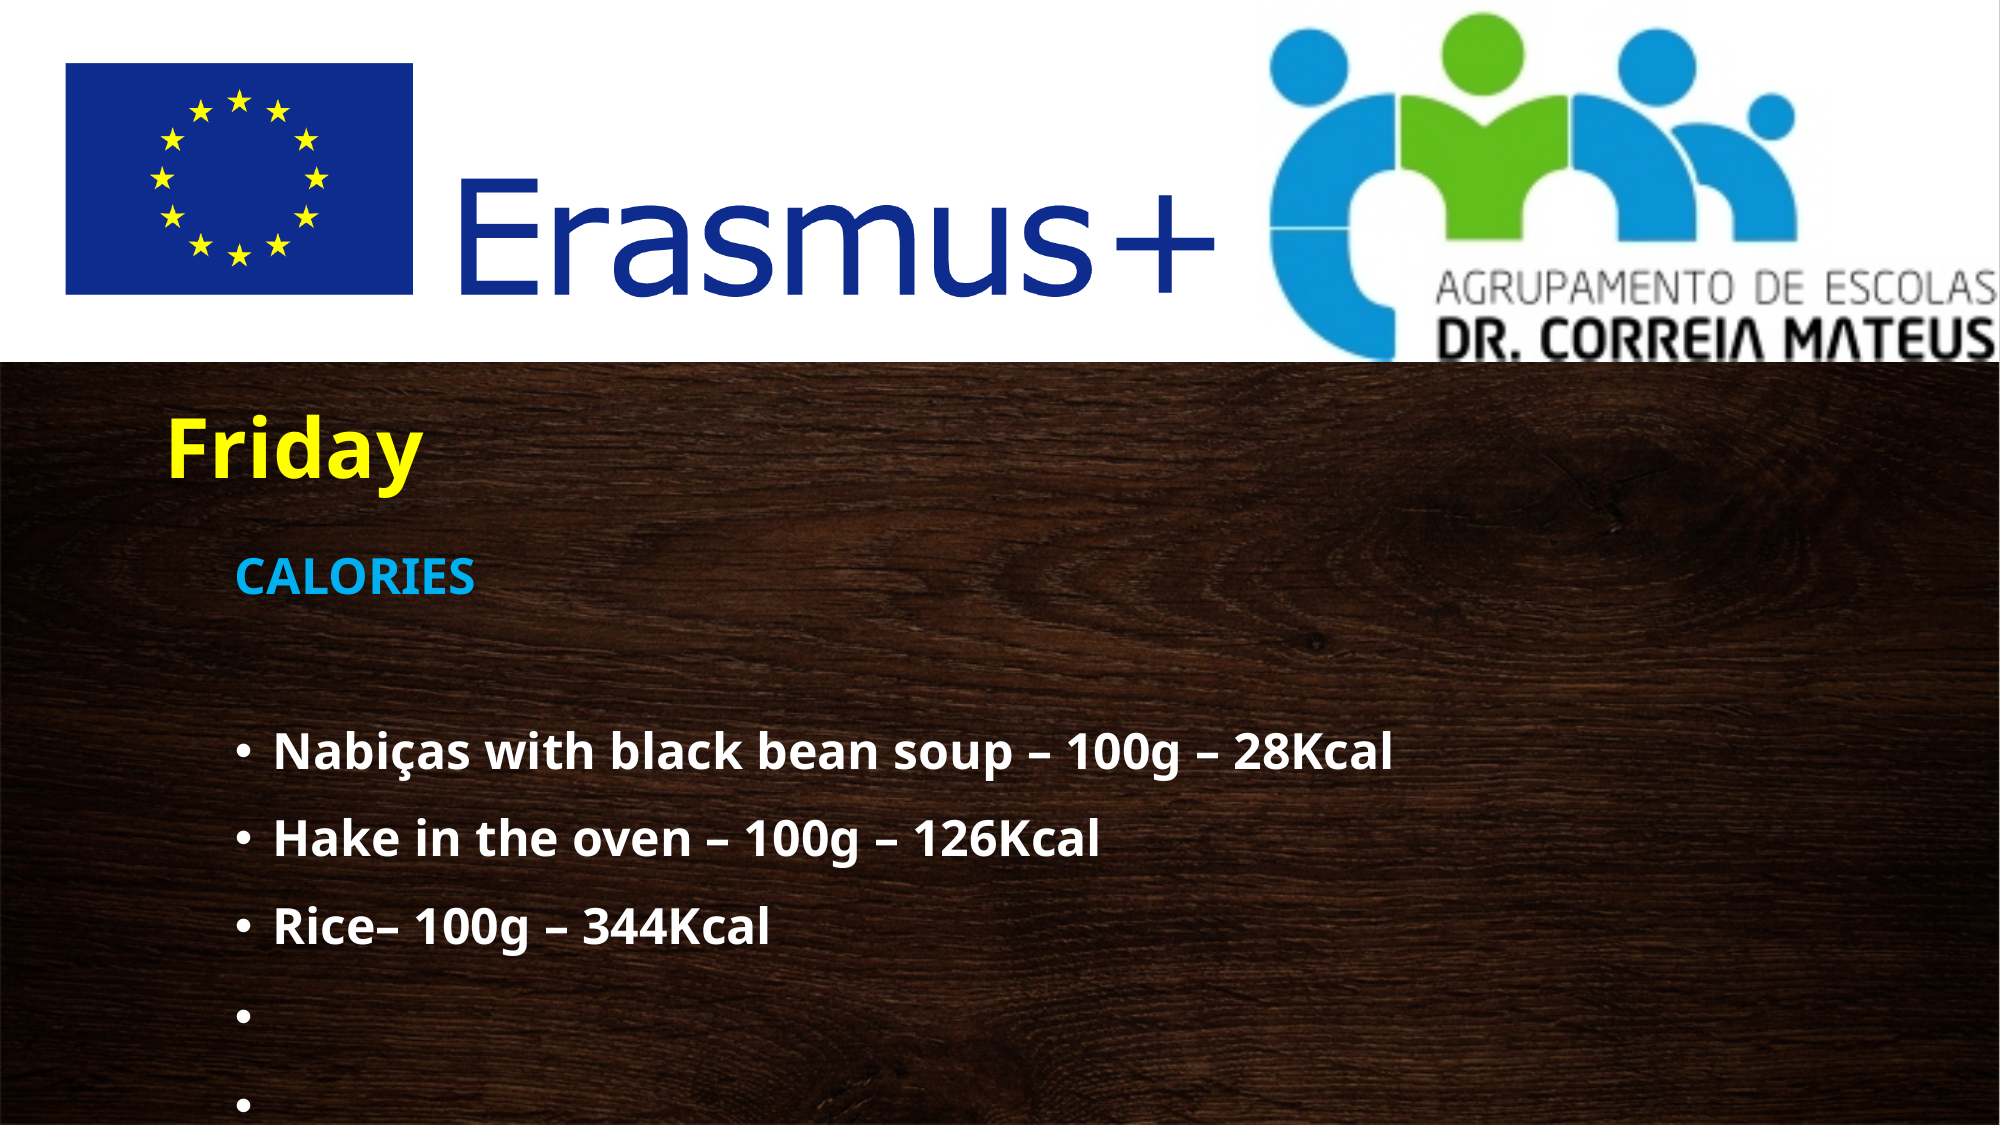

#
Friday
CALORIES
Nabiças with black bean soup – 100g – 28Kcal
Hake in the oven – 100g – 126Kcal
Rice– 100g – 344Kcal
carrot– 100g – 28Kcal
Peas – 100g – 75Kcal
Apple – 100g – 64Kcal
Bread– 100g – 246Kcal